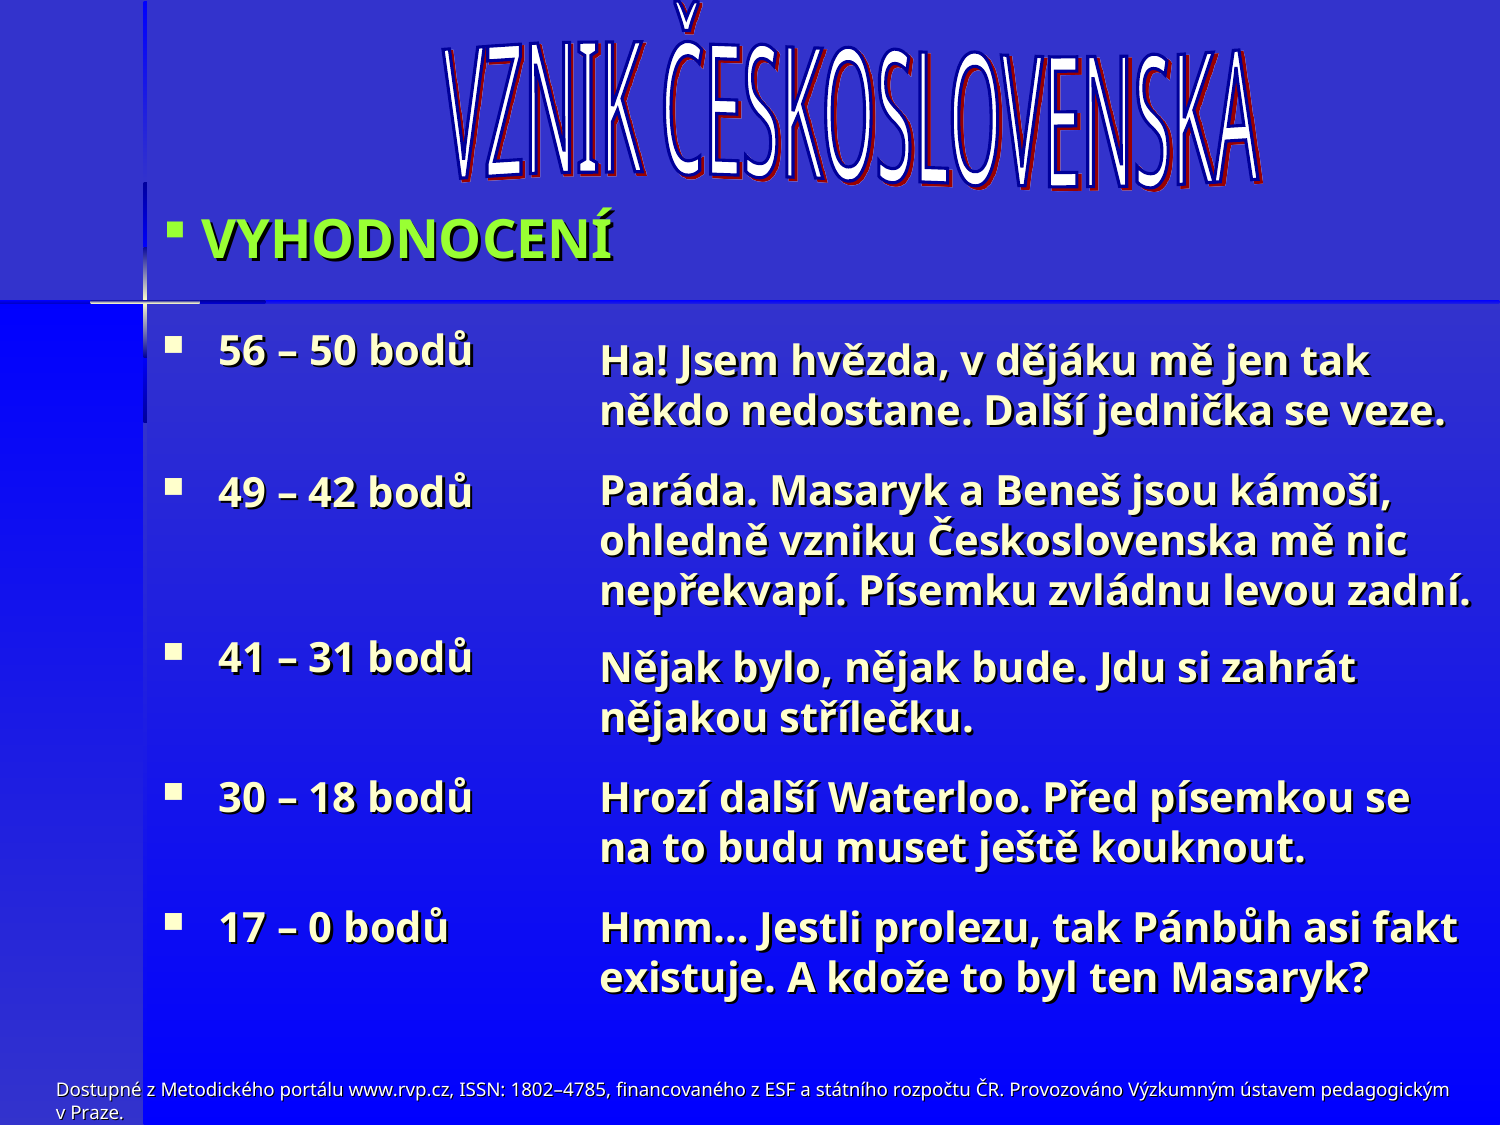

VZNIK ČESKOSLOVENSKA
 VYHODNOCENÍ
# 56 – 50 bodů
Ha! Jsem hvězda, v dějáku mě jen tak někdo nedostane. Další jednička se veze.
Paráda. Masaryk a Beneš jsou kámoši, ohledně vzniku Československa mě nic nepřekvapí. Písemku zvládnu levou zadní.
49 – 42 bodů
41 – 31 bodů
Nějak bylo, nějak bude. Jdu si zahrát nějakou střílečku.
30 – 18 bodů
Hrozí další Waterloo. Před písemkou se na to budu muset ještě kouknout.
17 – 0 bodů
Hmm… Jestli prolezu, tak Pánbůh asi fakt existuje. A kdože to byl ten Masaryk?
Dostupné z Metodického portálu www.rvp.cz, ISSN: 1802–4785, financovaného z ESF a státního rozpočtu ČR. Provozováno Výzkumným ústavem pedagogickým v Praze.